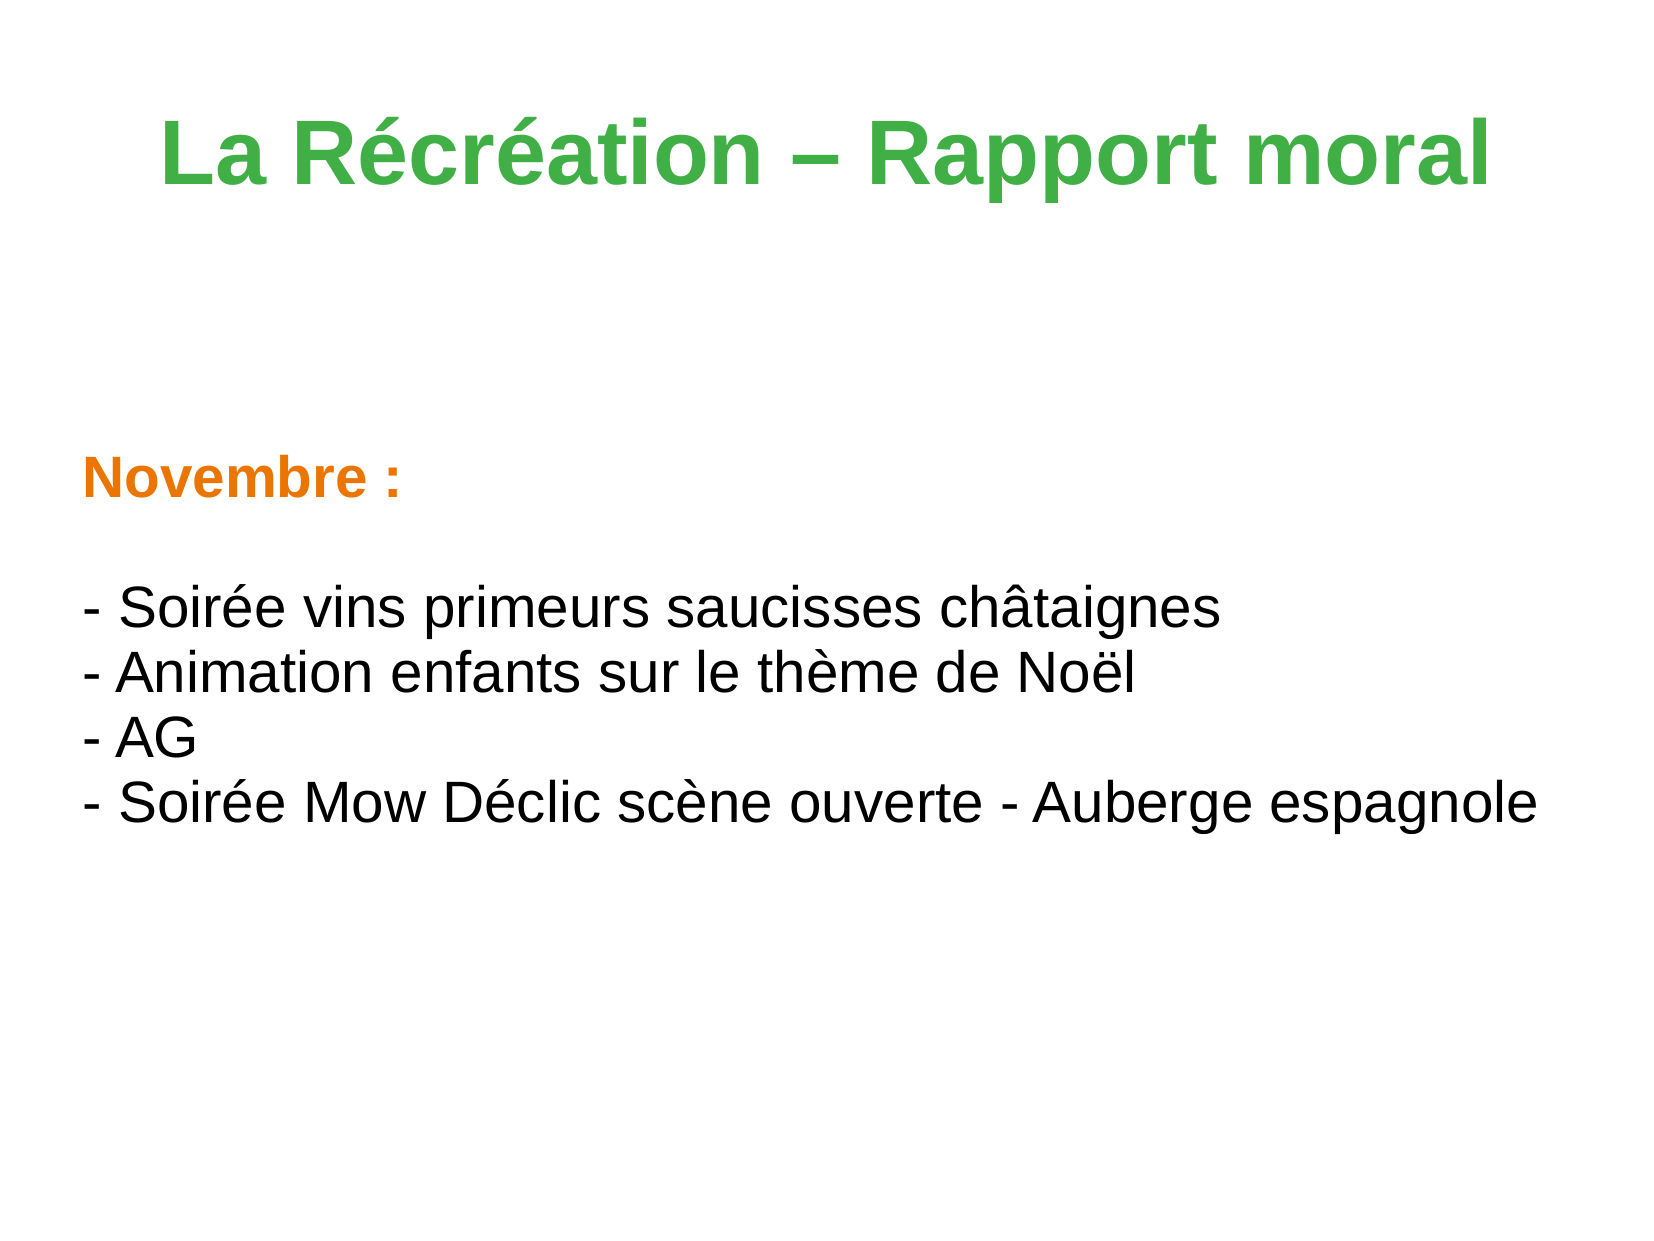

La Récréation – Rapport moral
# Novembre :
- Soirée vins primeurs saucisses châtaignes
- Animation enfants sur le thème de Noël
- AG
- Soirée Mow Déclic scène ouverte - Auberge espagnole